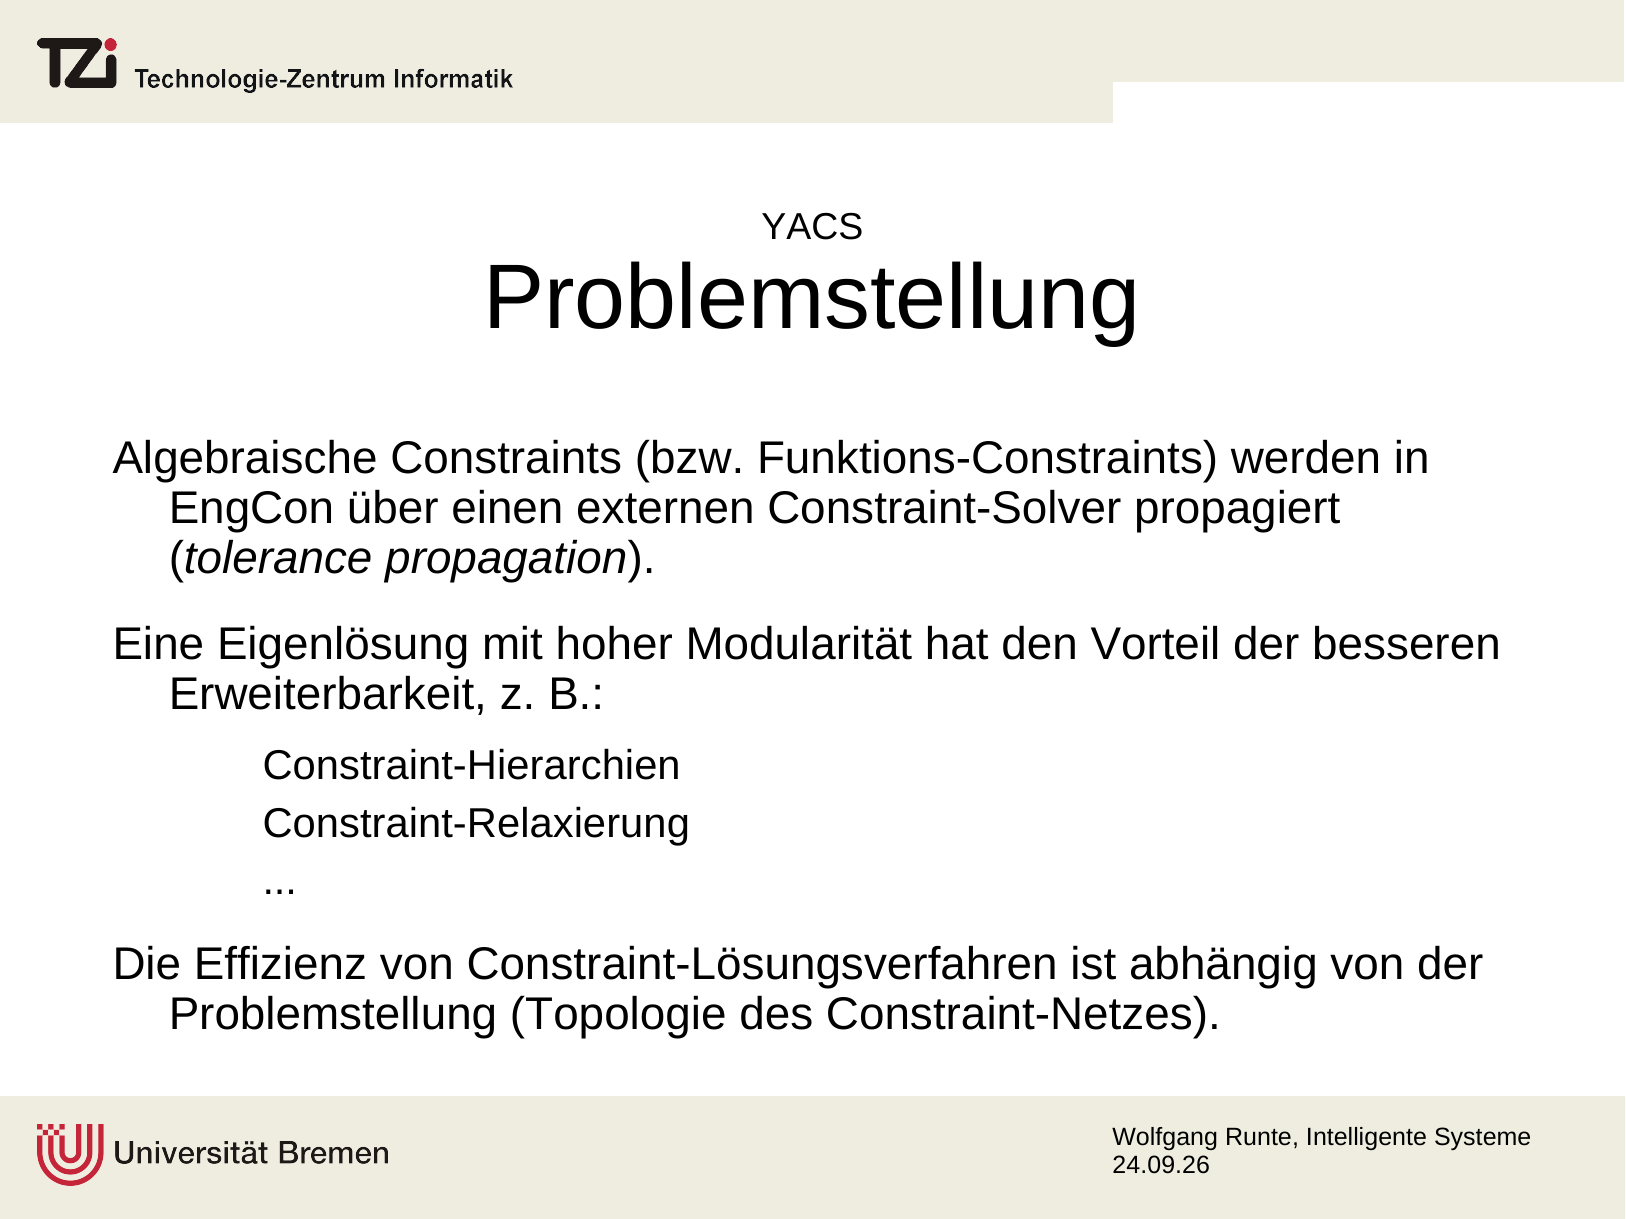

# YACS Problemstellung
Algebraische Constraints (bzw. Funktions-Constraints) werden in EngCon über einen externen Constraint-Solver propagiert (tolerance propagation).
Eine Eigenlösung mit hoher Modularität hat den Vorteil der besseren Erweiterbarkeit, z. B.:
Constraint-Hierarchien
Constraint-Relaxierung
...
Die Effizienz von Constraint-Lösungsverfahren ist abhängig von der Problemstellung (Topologie des Constraint-Netzes).